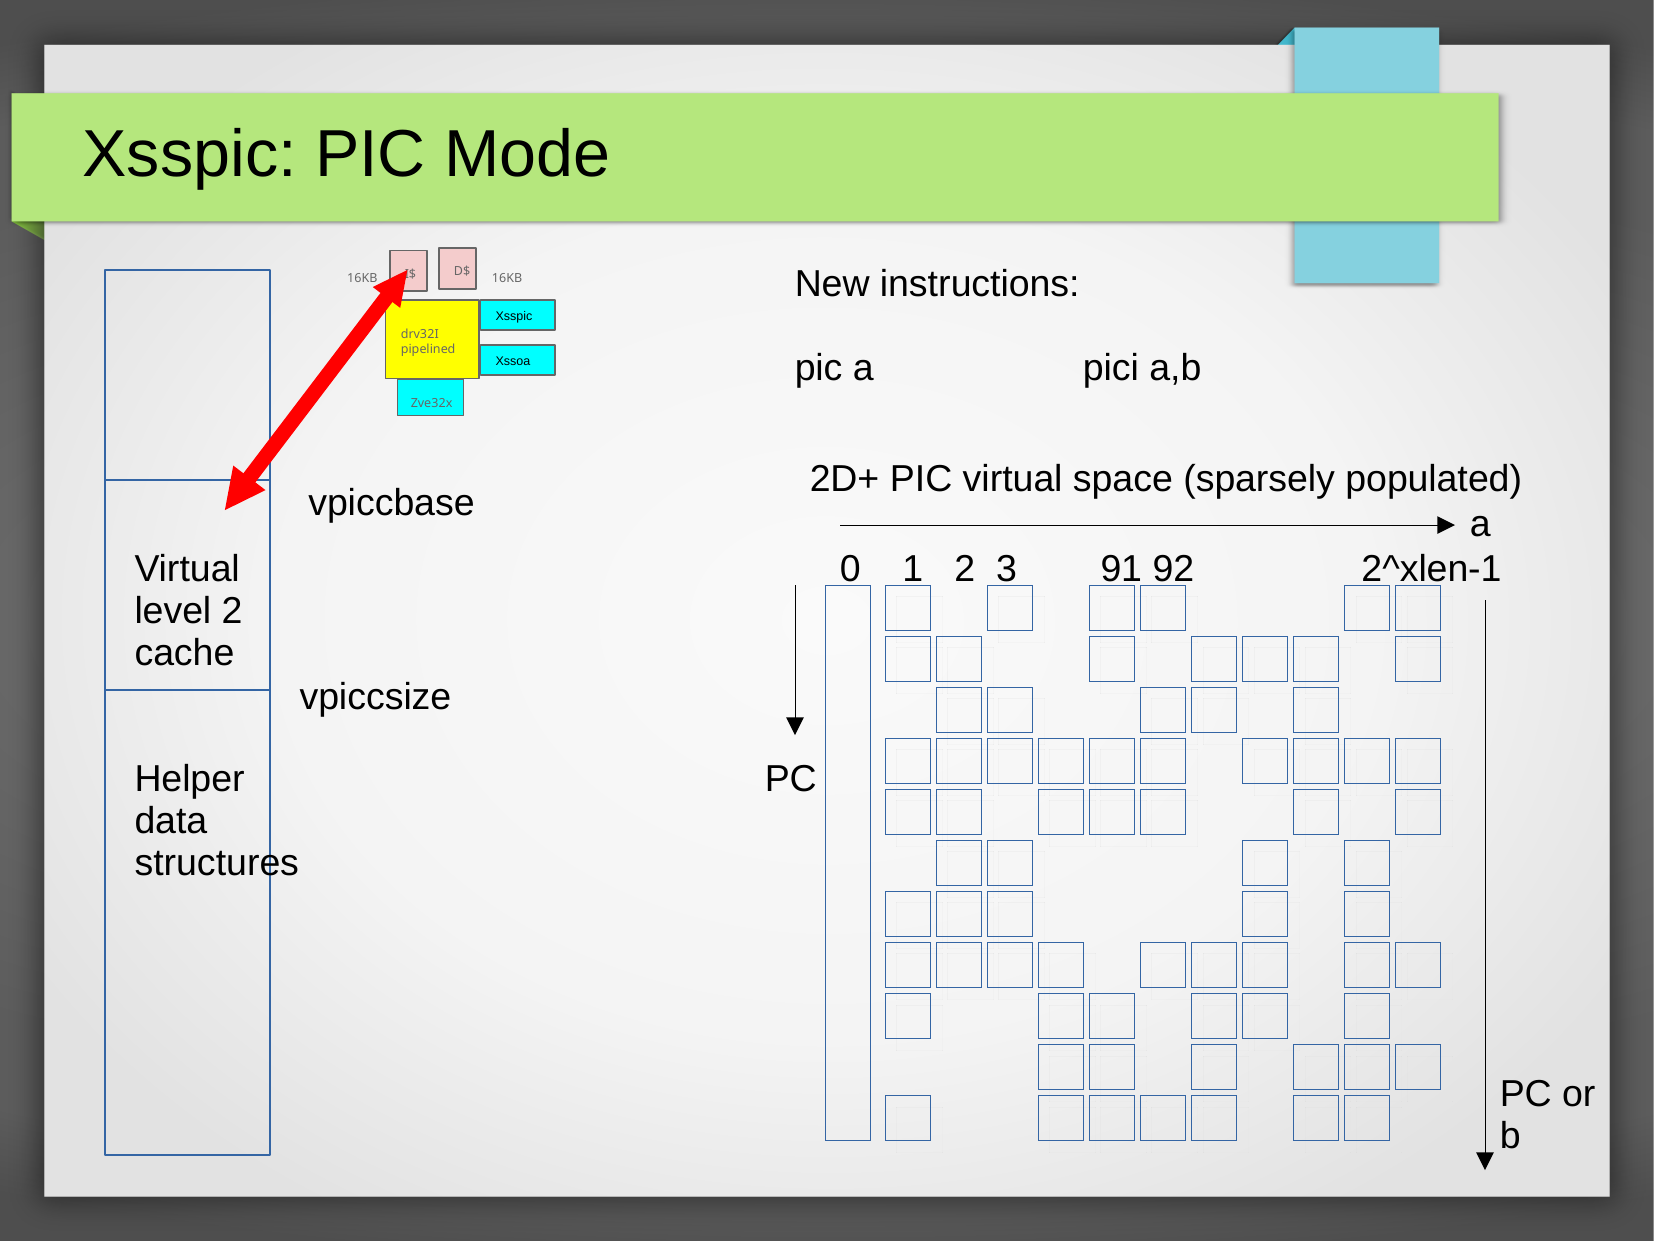

# Xsspic: PIC Mode
D$
I$
16KB
New instructions:
pic a pici a,b
16KB
Xsspic
drv32I
pipelined
Xssoa
Zve32x
2D+ PIC virtual space (sparsely populated)
vpiccbase
a
0 1 2 3 91 92 2^xlen-1
Virtual level 2 cache
vpiccsize
PC
Helper data structures
PC or b